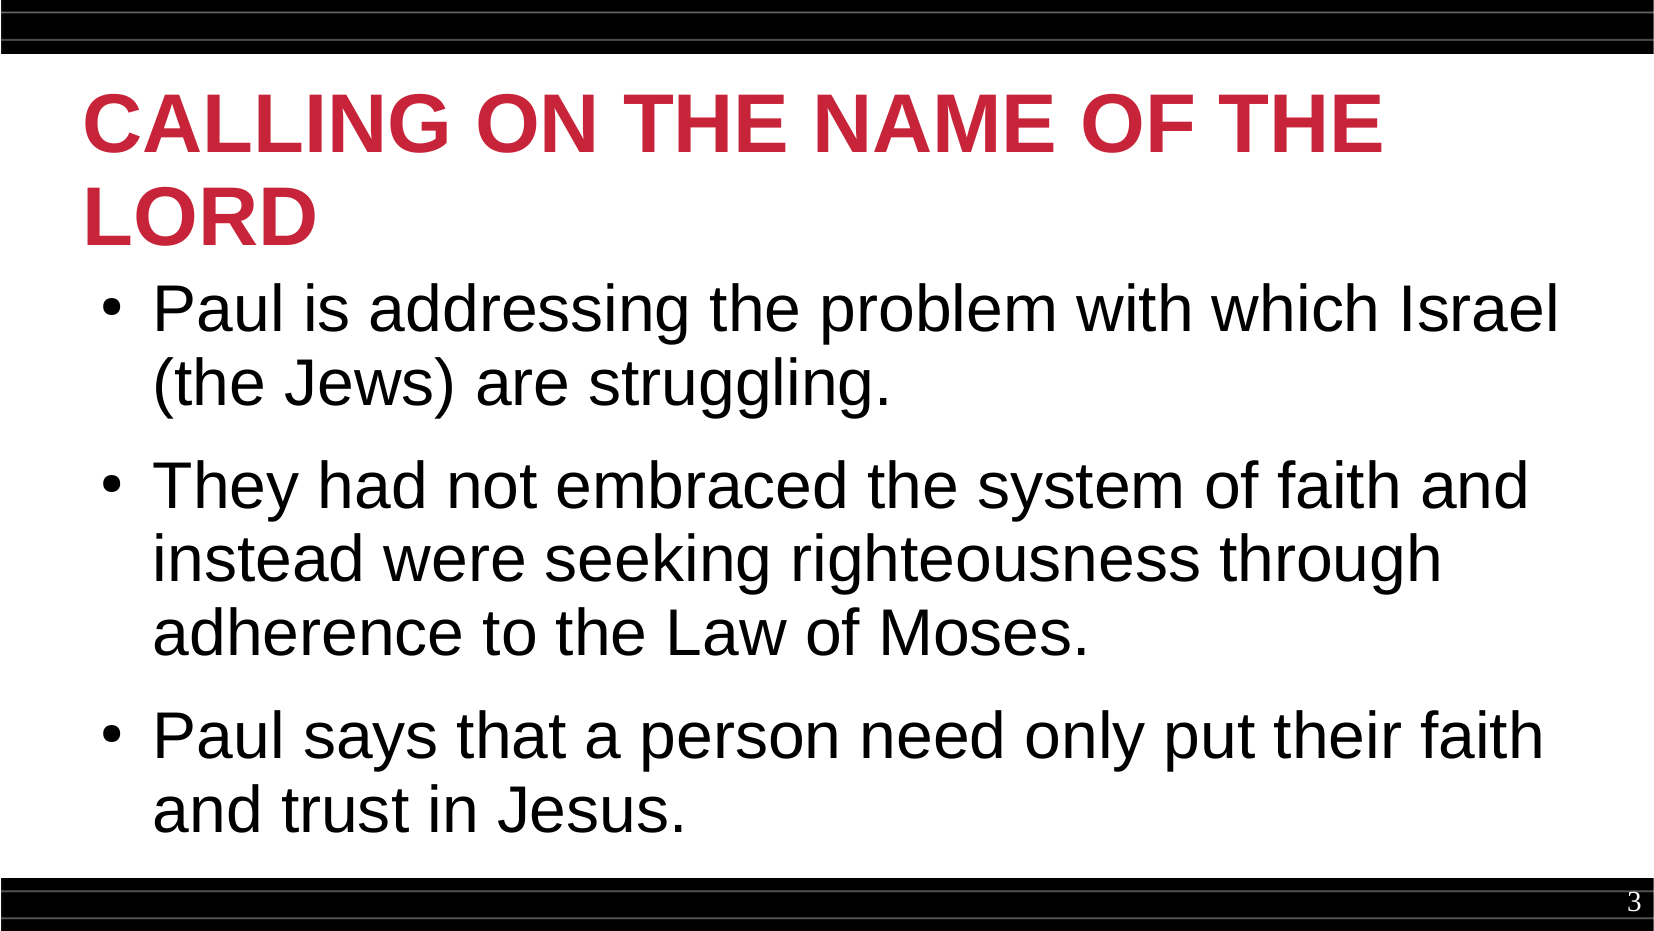

# CALLING ON THE NAME OF THE LORD
Paul is addressing the problem with which Israel (the Jews) are struggling.
They had not embraced the system of faith and instead were seeking righteousness through adherence to the Law of Moses.
Paul says that a person need only put their faith and trust in Jesus.